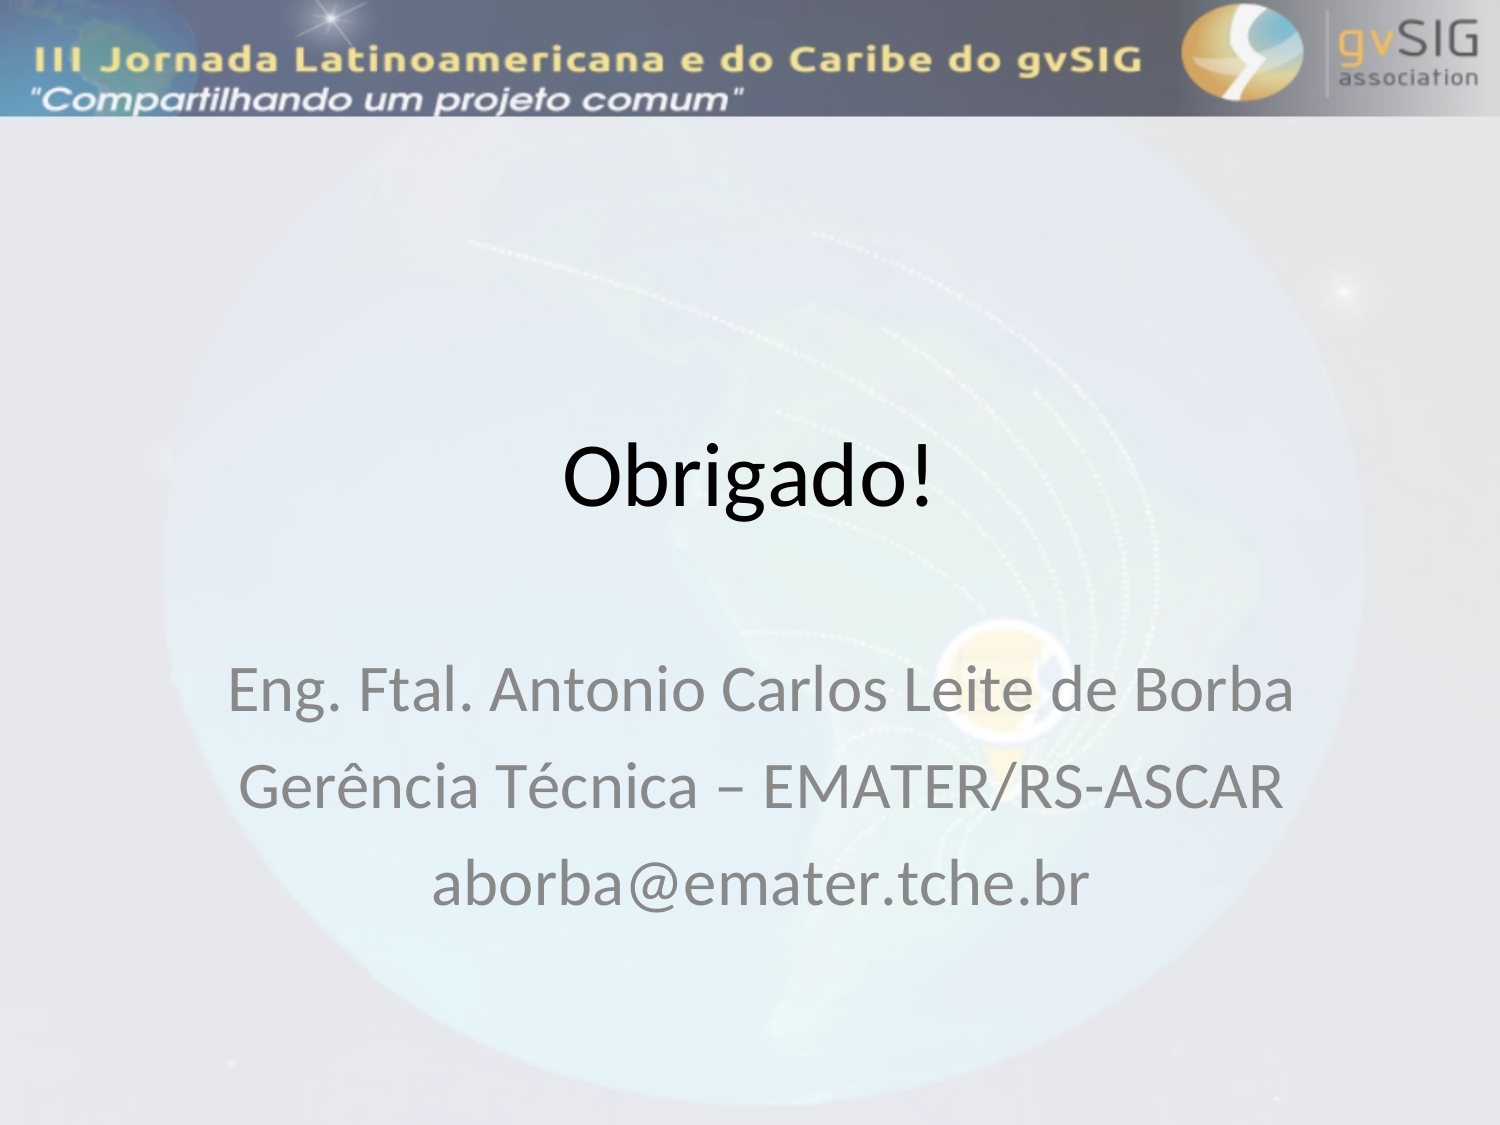

# Obrigado!
Eng. Ftal. Antonio Carlos Leite de Borba
Gerência Técnica – EMATER/RS-ASCAR
aborba@emater.tche.br